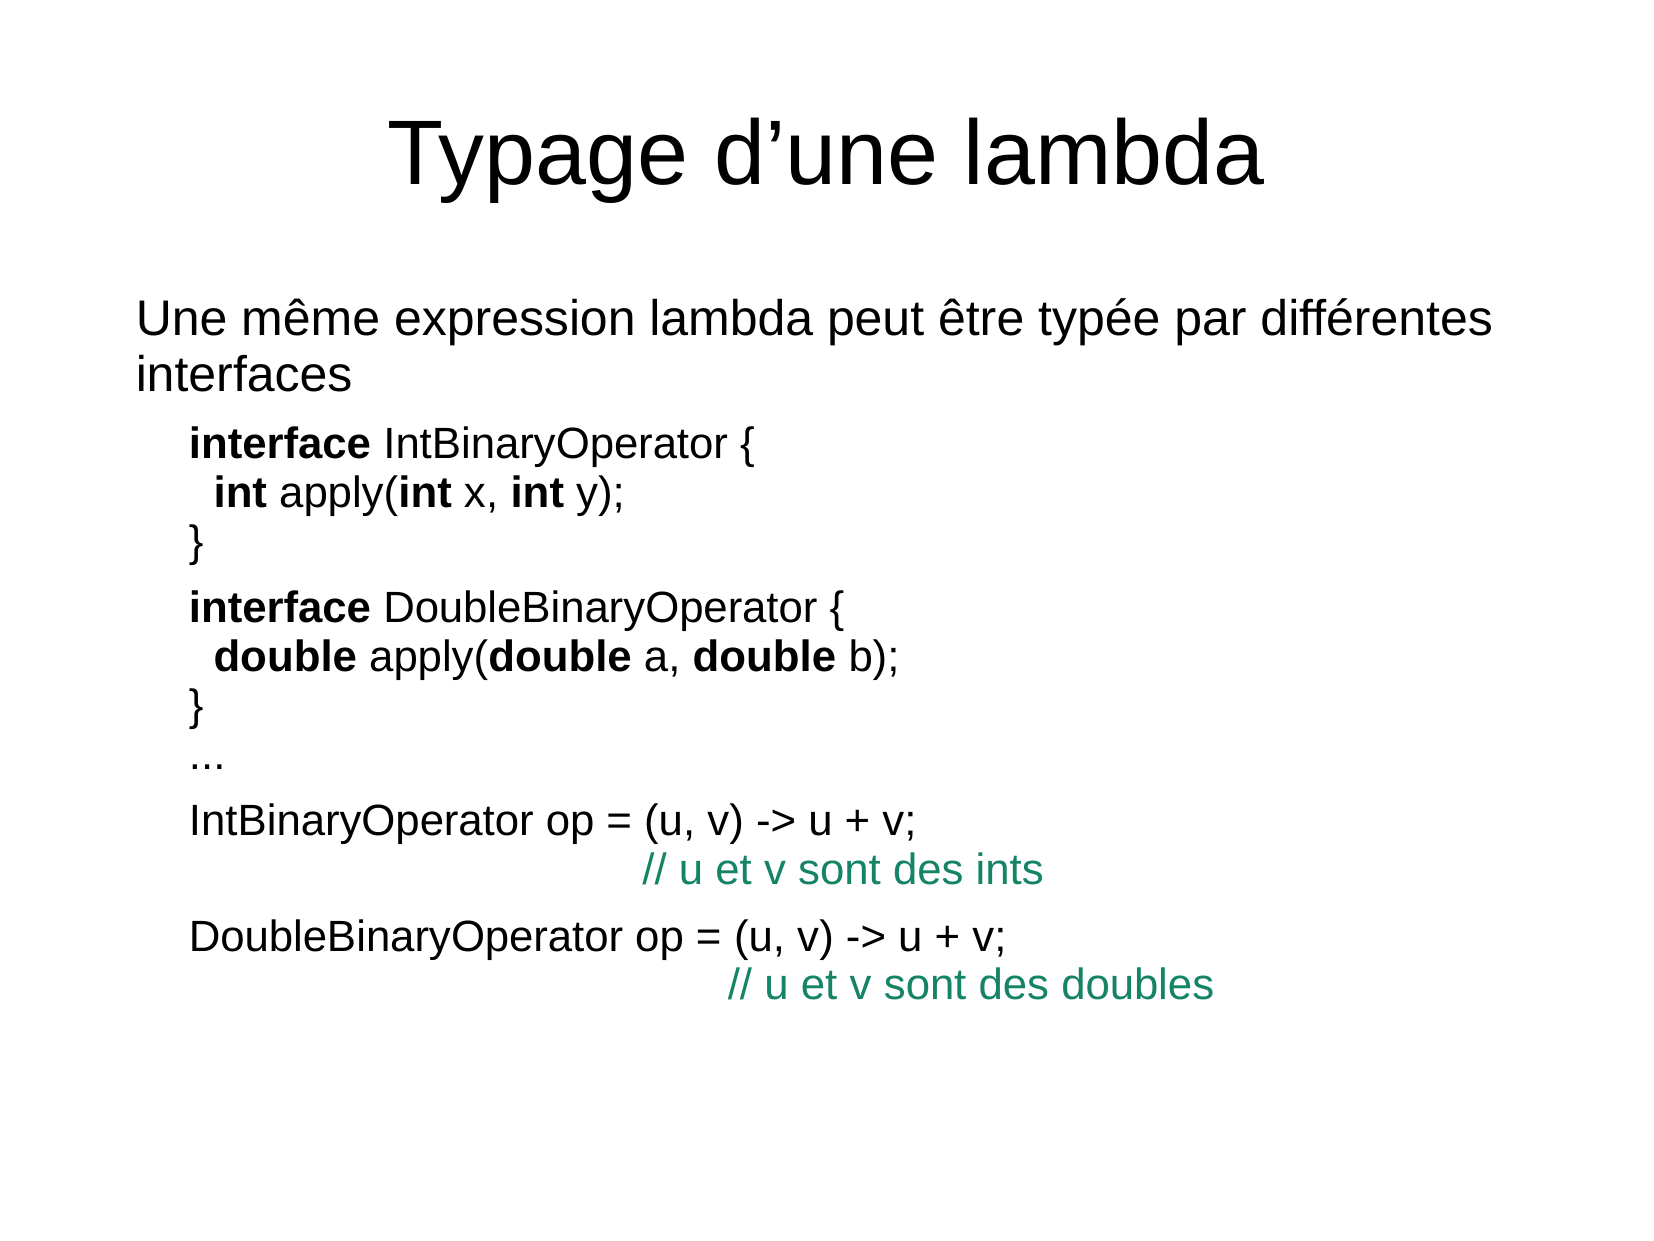

# Typage d’une lambda
Une même expression lambda peut être typée par différentes interfaces
interface IntBinaryOperator {
 int apply(int x, int y);
}
interface DoubleBinaryOperator {
 double apply(double a, double b);
}
...
IntBinaryOperator op = (u, v) -> u + v;
 // u et v sont des ints
DoubleBinaryOperator op = (u, v) -> u + v;
 // u et v sont des doubles